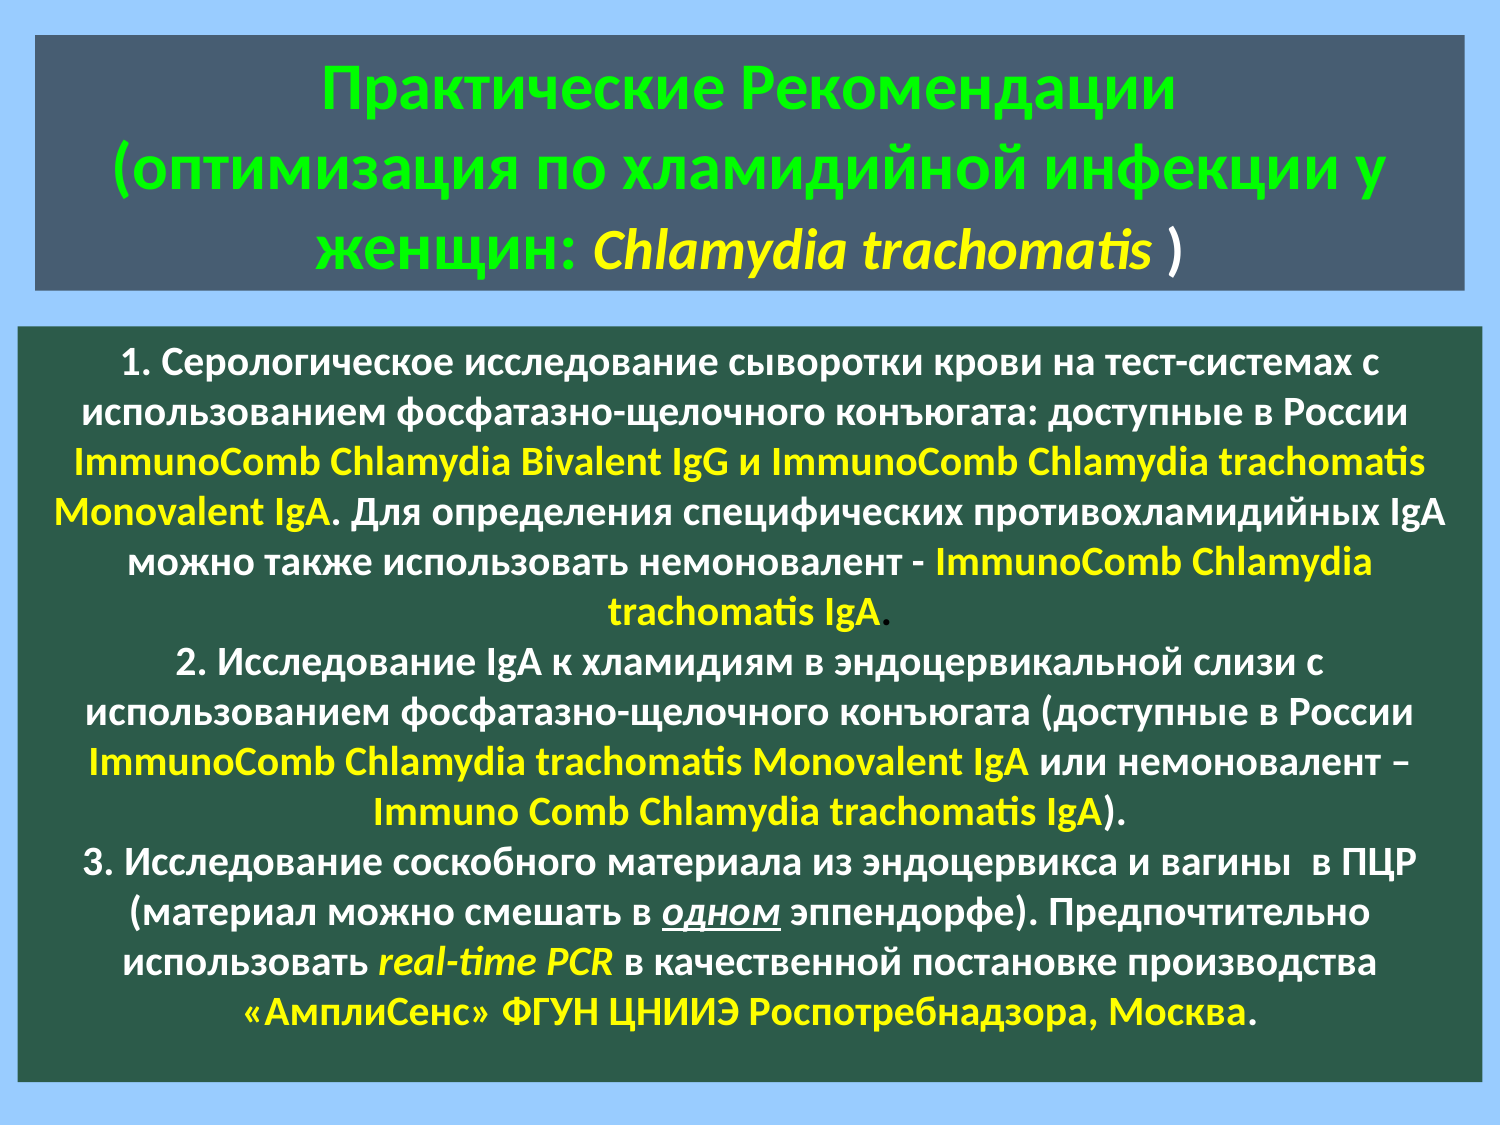

# Практические Рекомендации (оптимизация по хламидийной инфекции у женщин: Chlamydia trachomatis )
1. Серологическое исследование сыворотки крови на тест-системах c использованием фосфатазно-щелочного конъюгата: доступные в России ImmunoComb Chlamydia Bivalent IgG и ImmunoComb Chlamydia trachomatis Monovalent IgA. Для определения специфических противохламидийных IgA можно также использовать немоновалент - ImmunoComb Chlamydia trachomatis IgA.
2. Исследование IgA к хламидиям в эндоцервикальной слизи с использованием фосфатазно-щелочного конъюгата (доступные в России ImmunoComb Chlamydia trachomatis Monovalent IgA или немоновалент – Immuno Comb Chlamydia trachomatis IgA).
3. Исследование соскобного материала из эндоцервикса и вагины в ПЦР (материал можно смешать в одном эппендорфе). Предпочтительно использовать real-time PCR в качественной постановке производства «АмплиСенс» ФГУН ЦНИИЭ Роспотребнадзора, Москва.